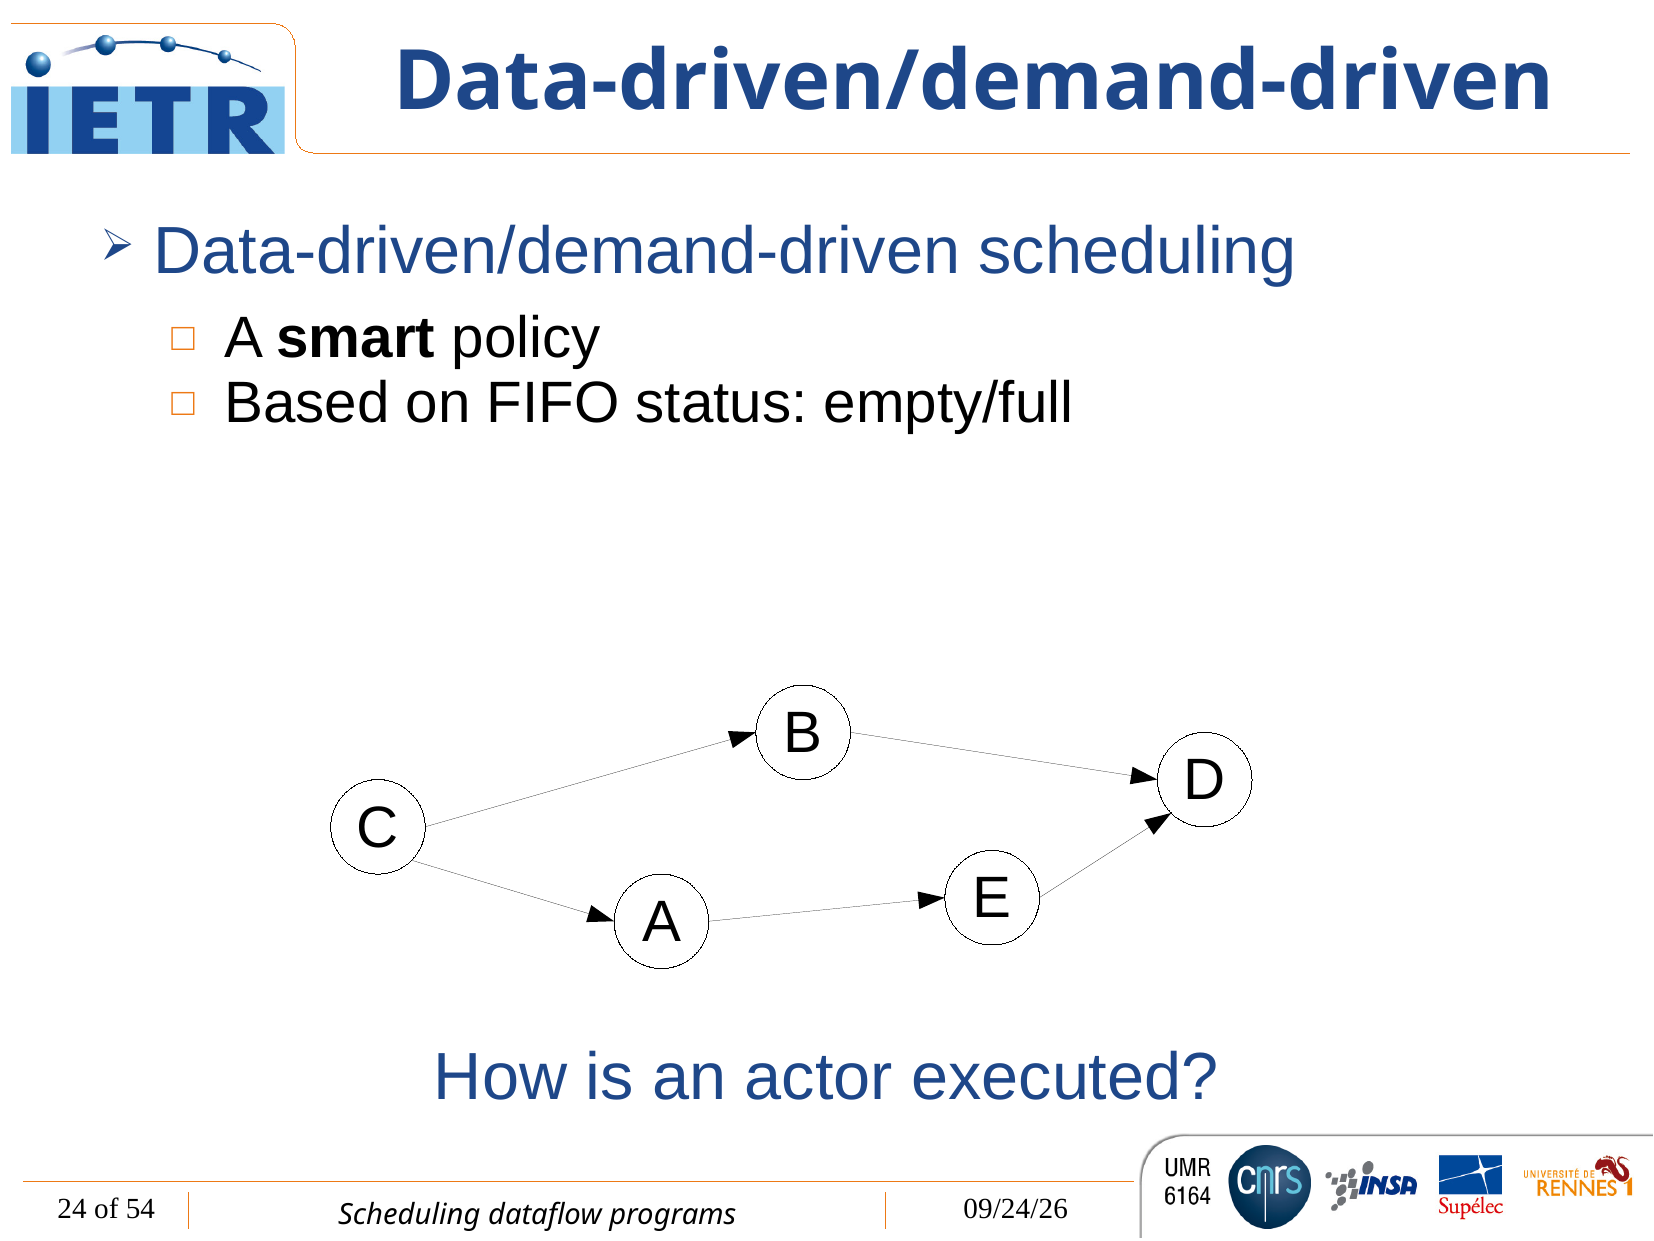

# Data-driven/demand-driven
Data-driven/demand-driven scheduling
A smart policy
Based on FIFO status: empty/full
B
D
C
E
A
How is an actor executed?
24
Scheduling dataflow programs